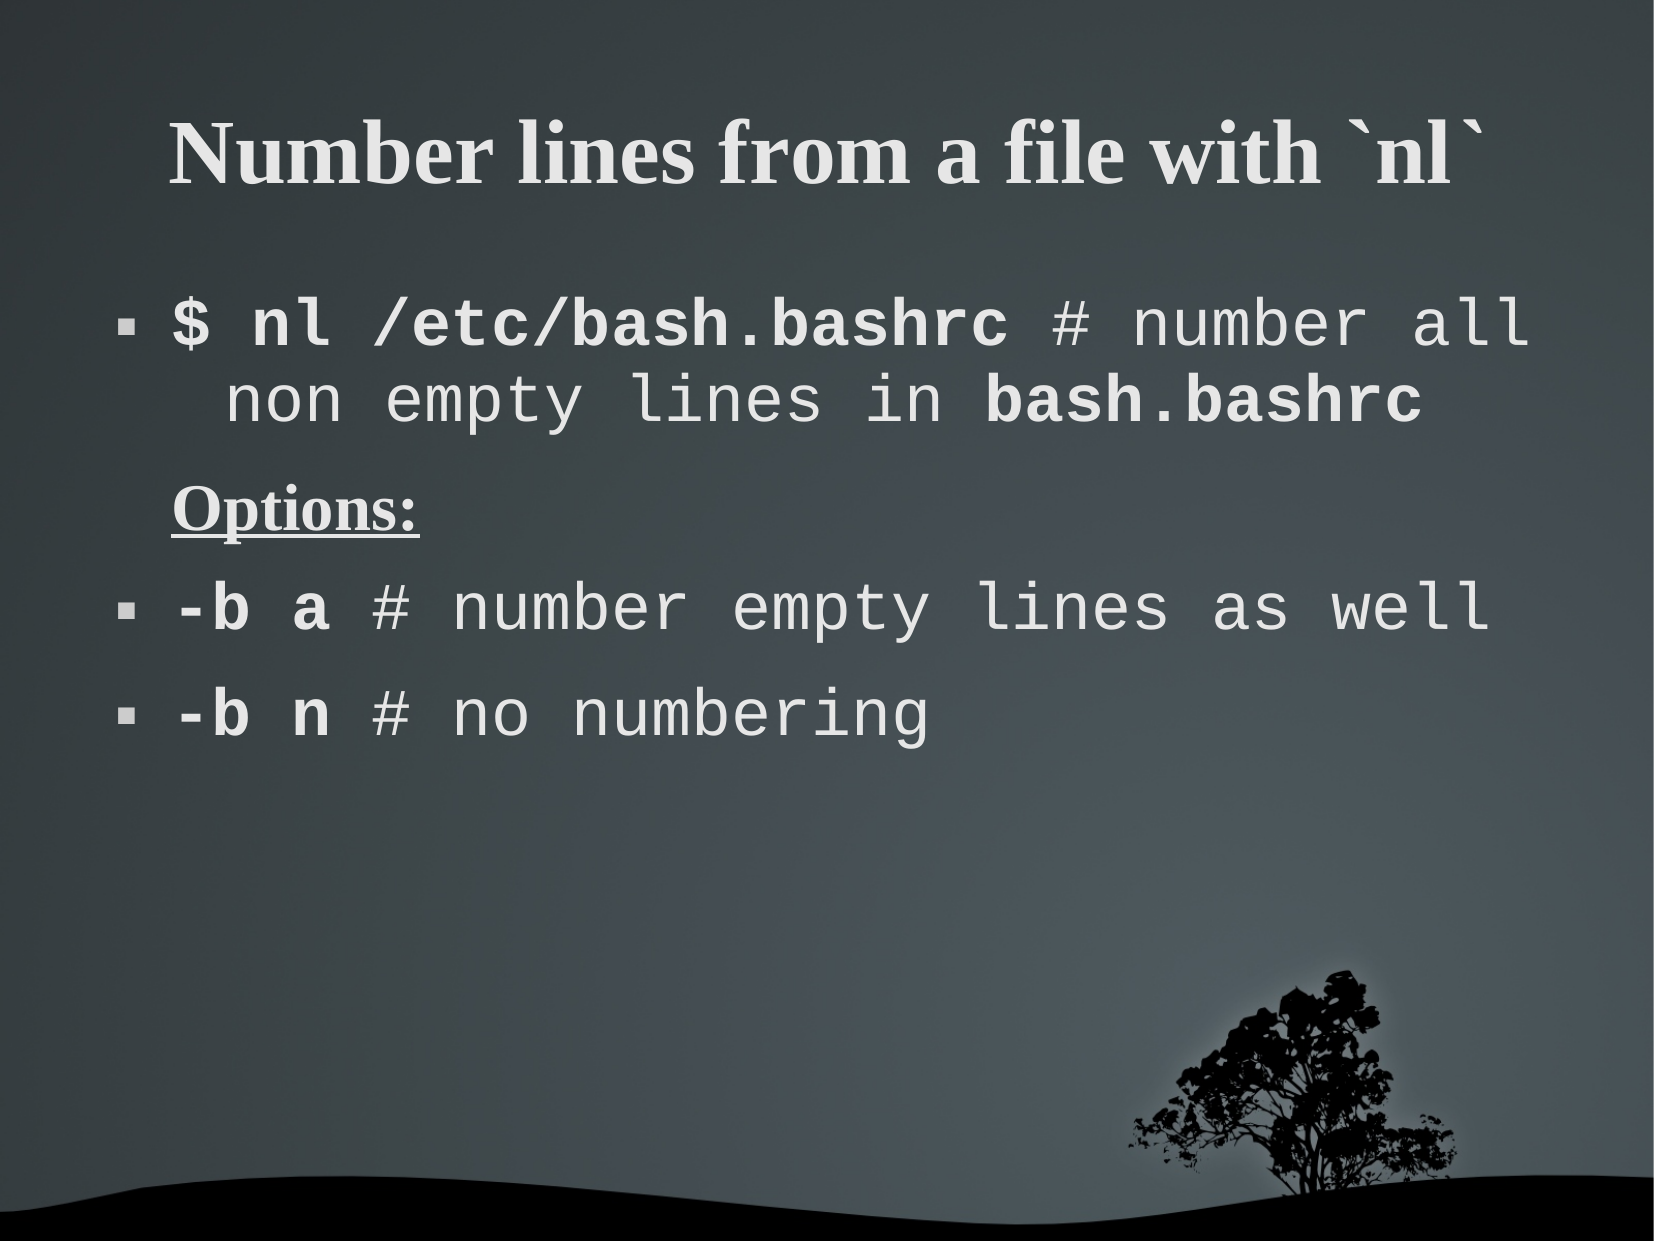

# Number lines from a file with `nl`
$ nl /etc/bash.bashrc # number all non empty lines in bash.bashrc
Options:
-b a # number empty lines as well
-b n # no numbering